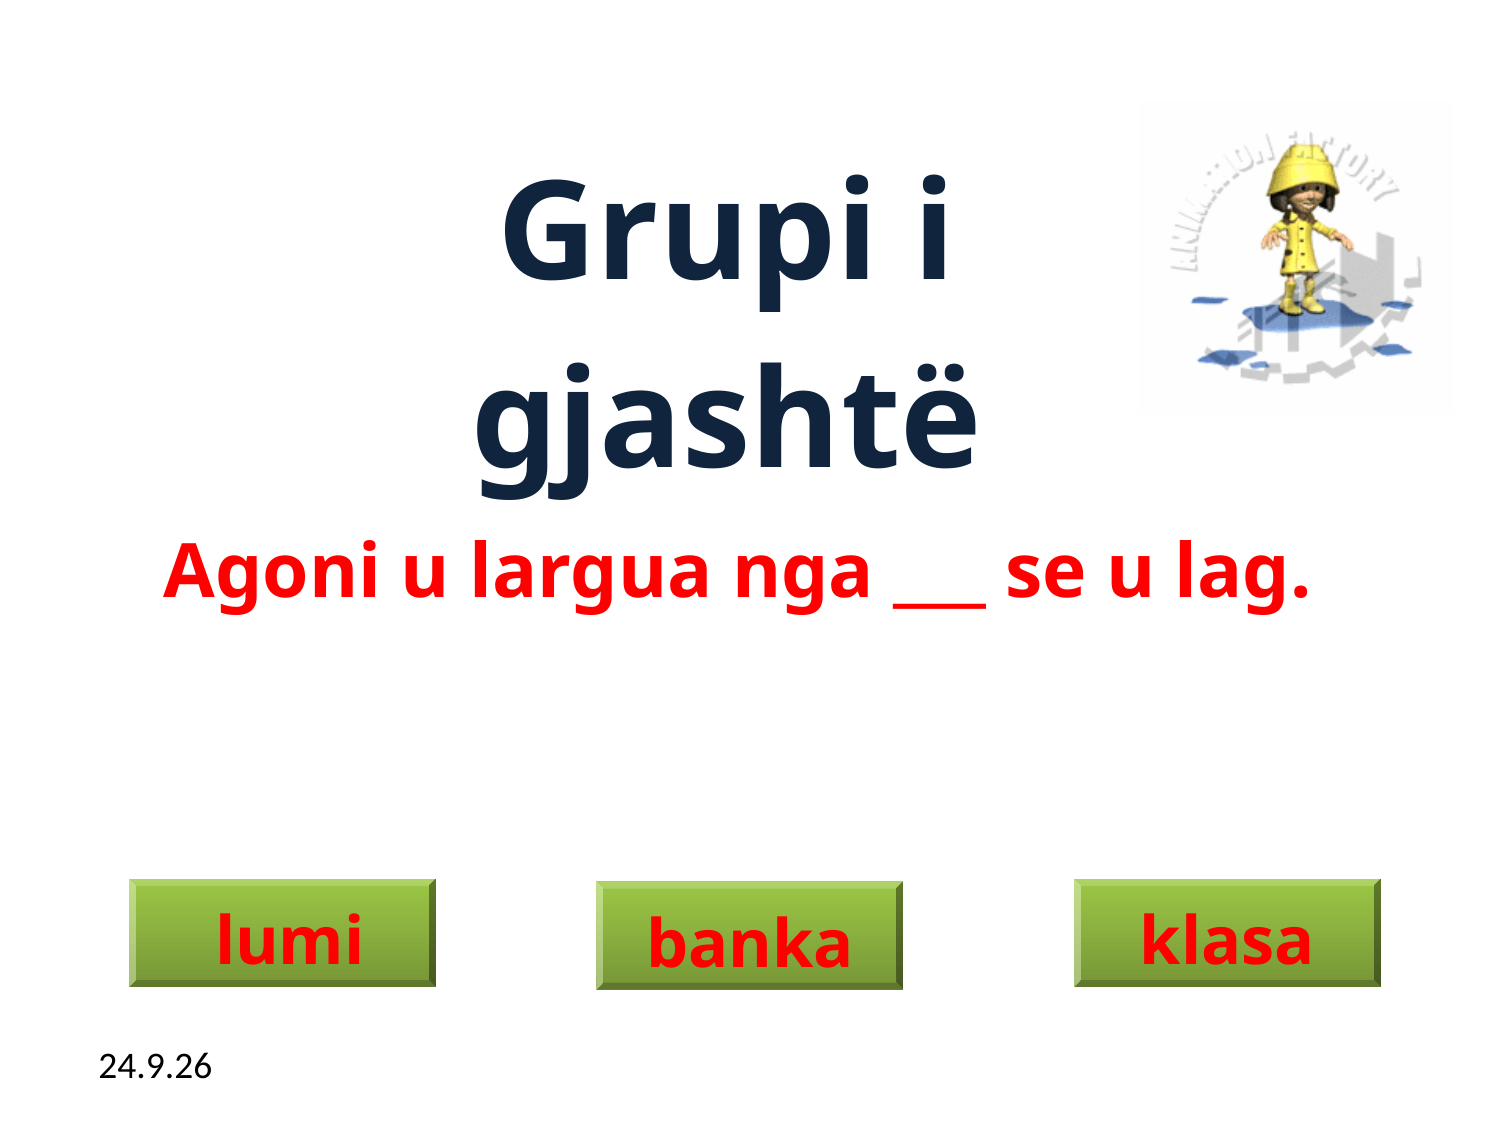

Grupi i gjashtë
Agoni u largua nga ___ se u lag.
 lumi
klasa
banka